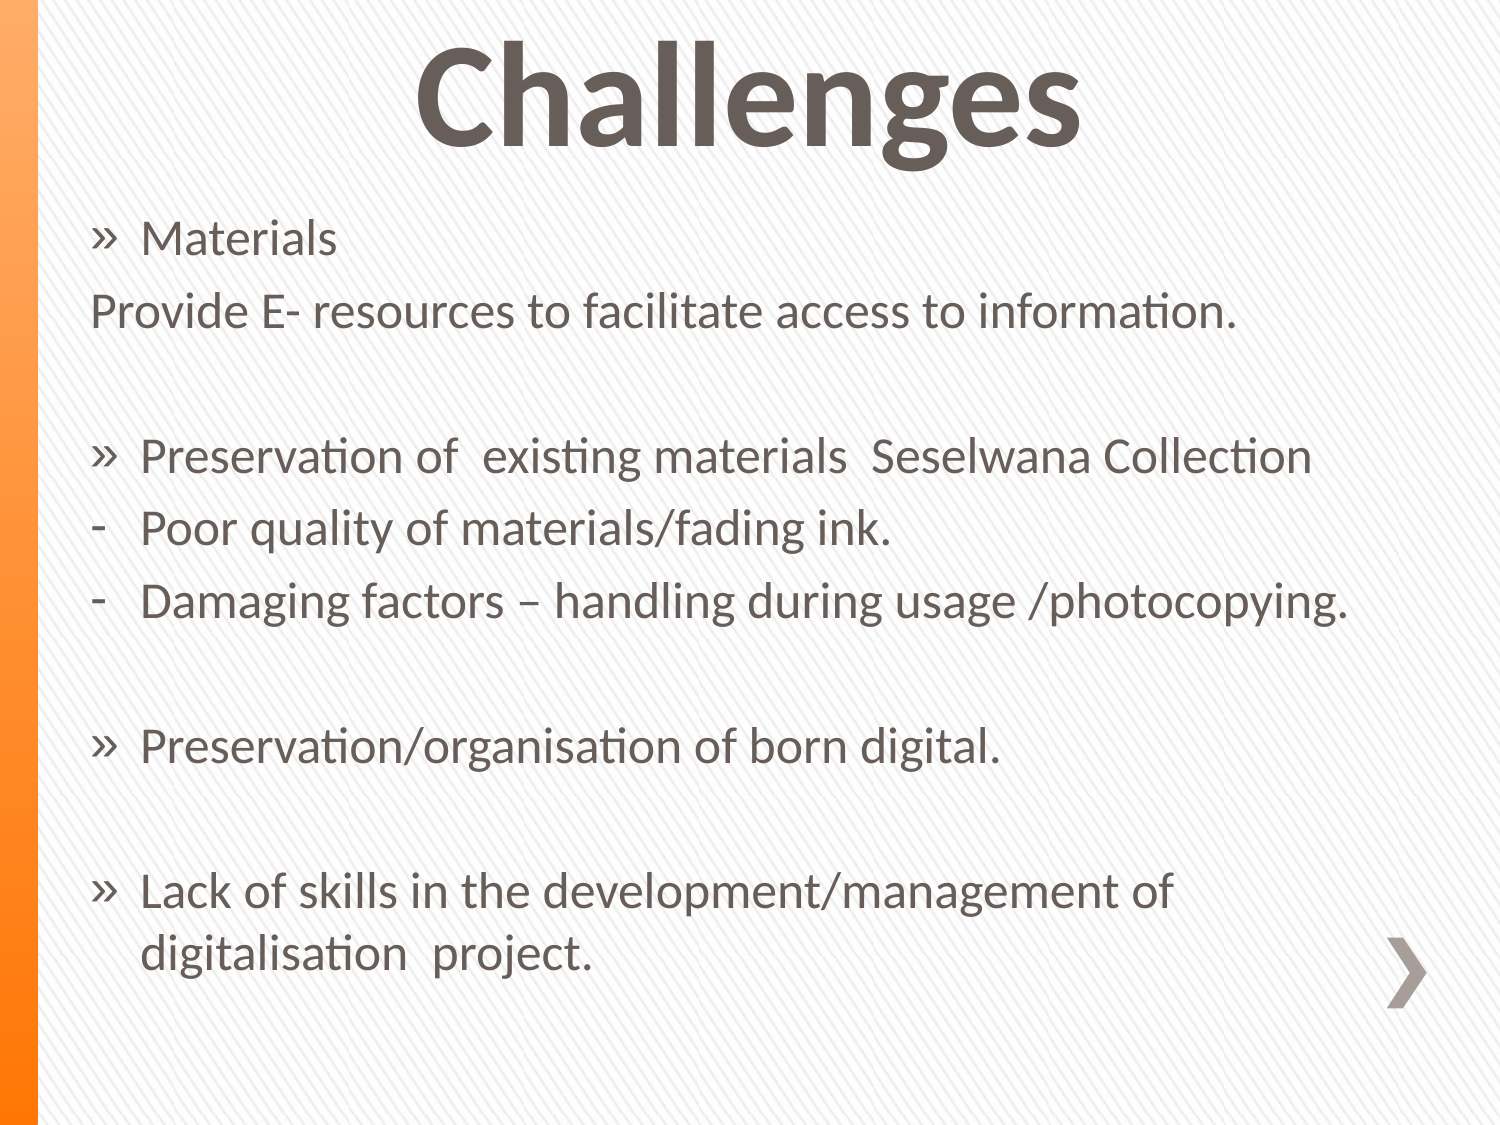

# Challenges
Materials
Provide E- resources to facilitate access to information.
Preservation of existing materials Seselwana Collection
Poor quality of materials/fading ink.
Damaging factors – handling during usage /photocopying.
Preservation/organisation of born digital.
Lack of skills in the development/management of digitalisation project.